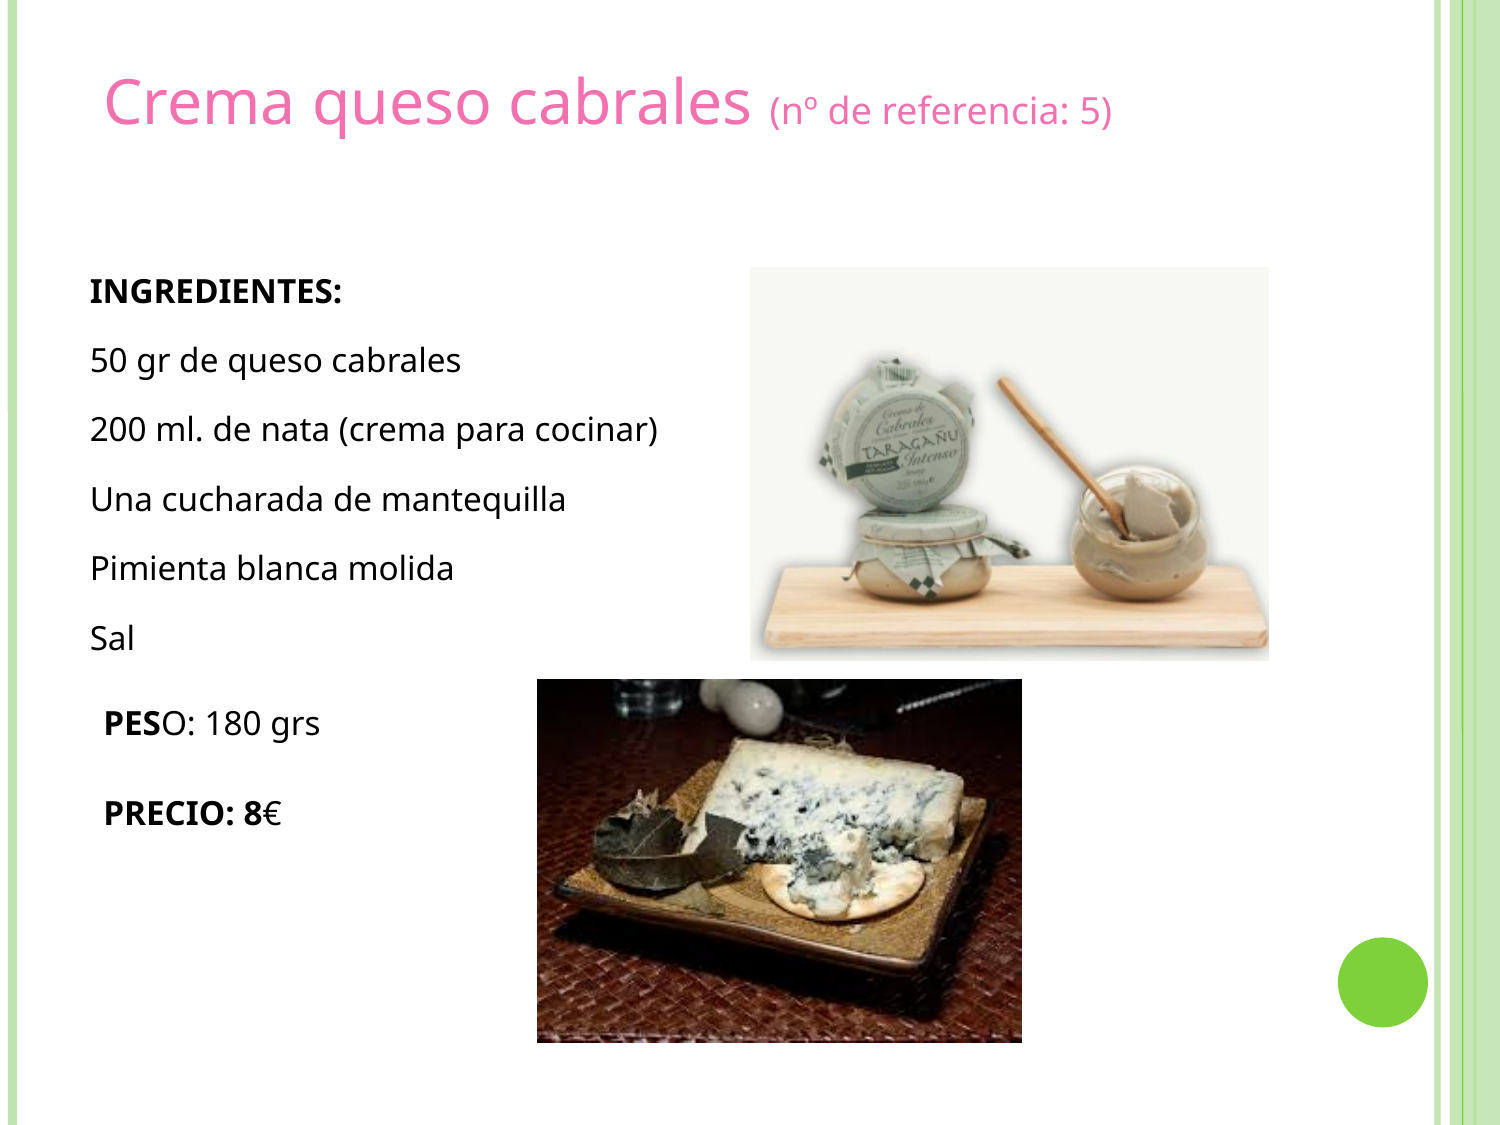

# Crema queso cabrales (nº de referencia: 5)
INGREDIENTES:
50 gr de queso cabrales
200 ml. de nata (crema para cocinar)
Una cucharada de mantequilla
Pimienta blanca molida
Sal
PESO: 180 grs
PRECIO: 8€